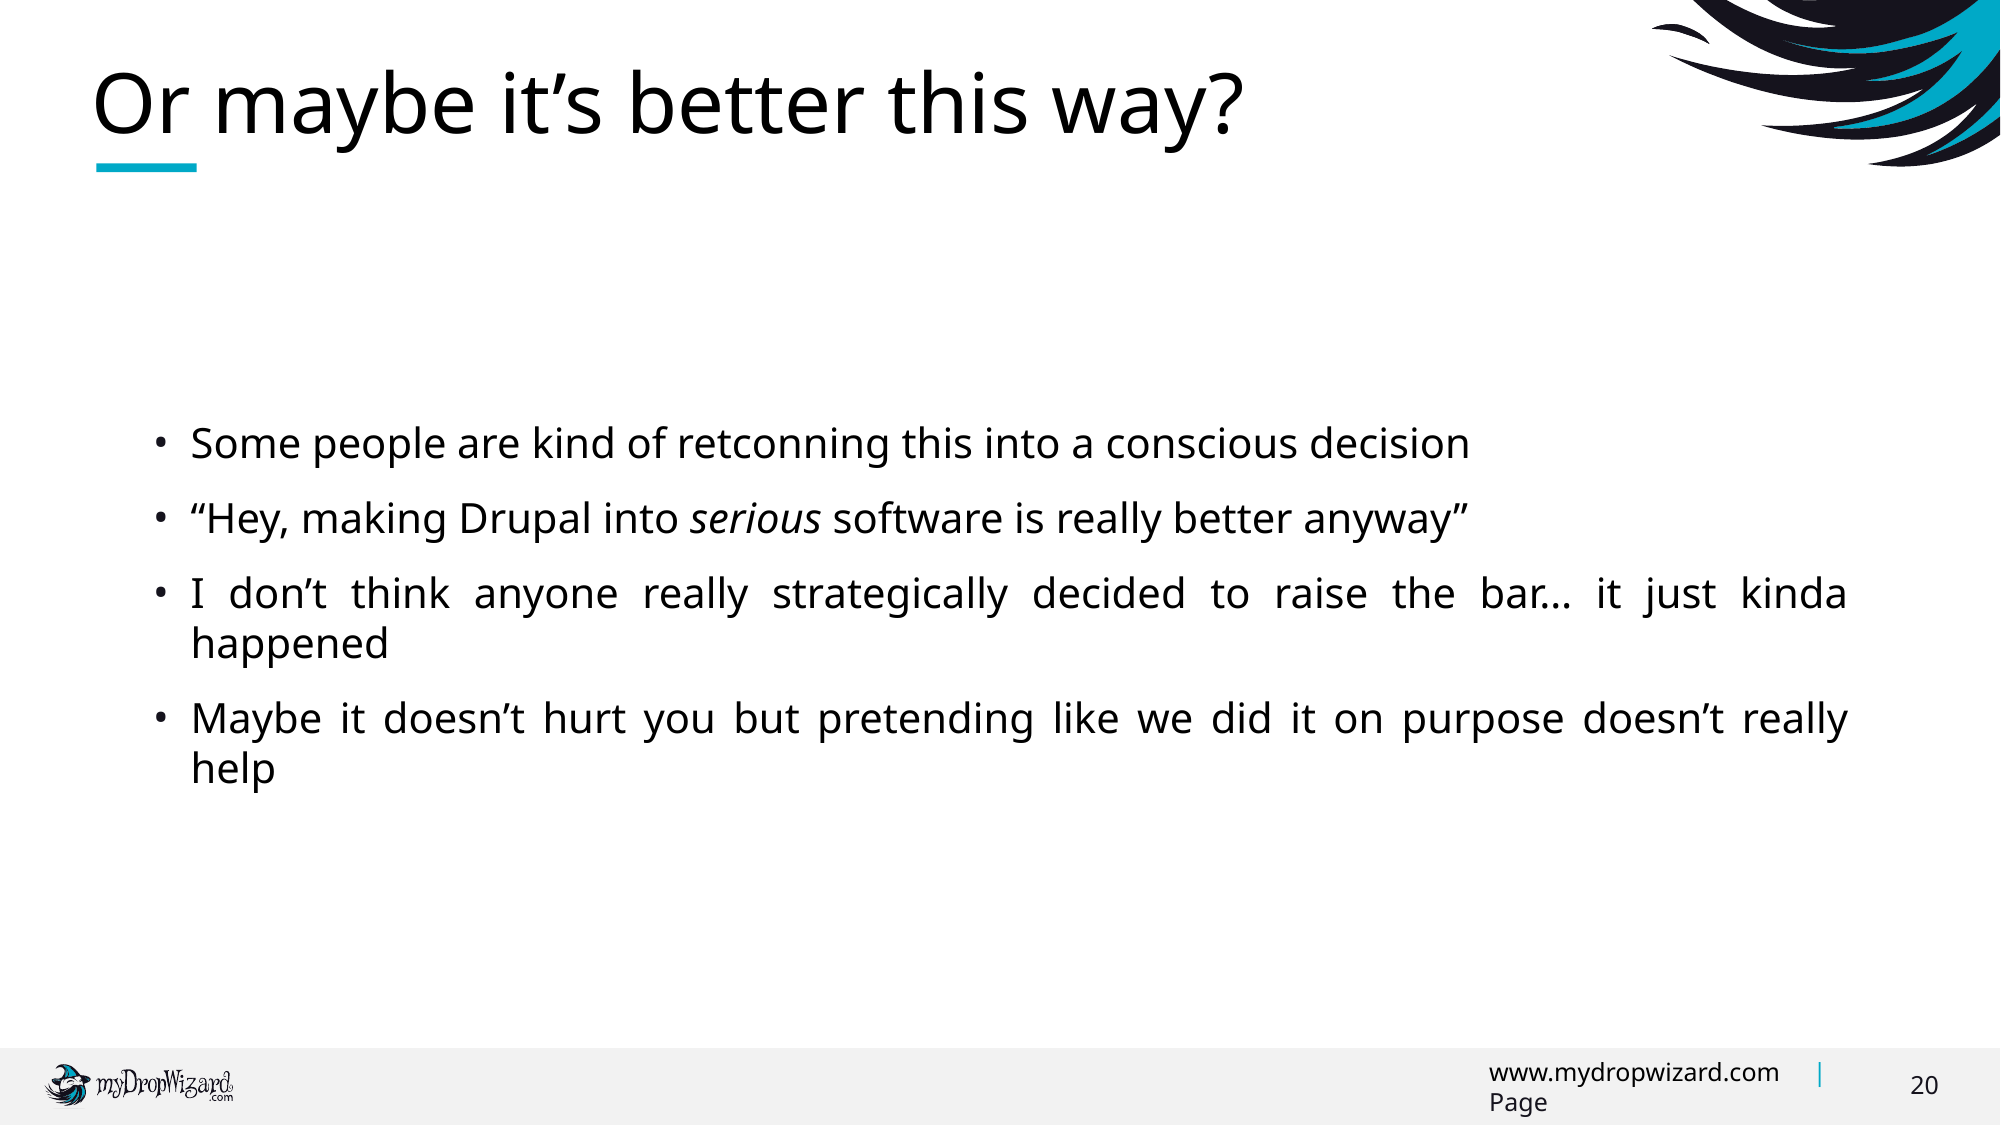

Or maybe it’s better this way?
# Some people are kind of retconning this into a conscious decision
“Hey, making Drupal into serious software is really better anyway”
I don’t think anyone really strategically decided to raise the bar… it just kinda happened
Maybe it doesn’t hurt you but pretending like we did it on purpose doesn’t really help